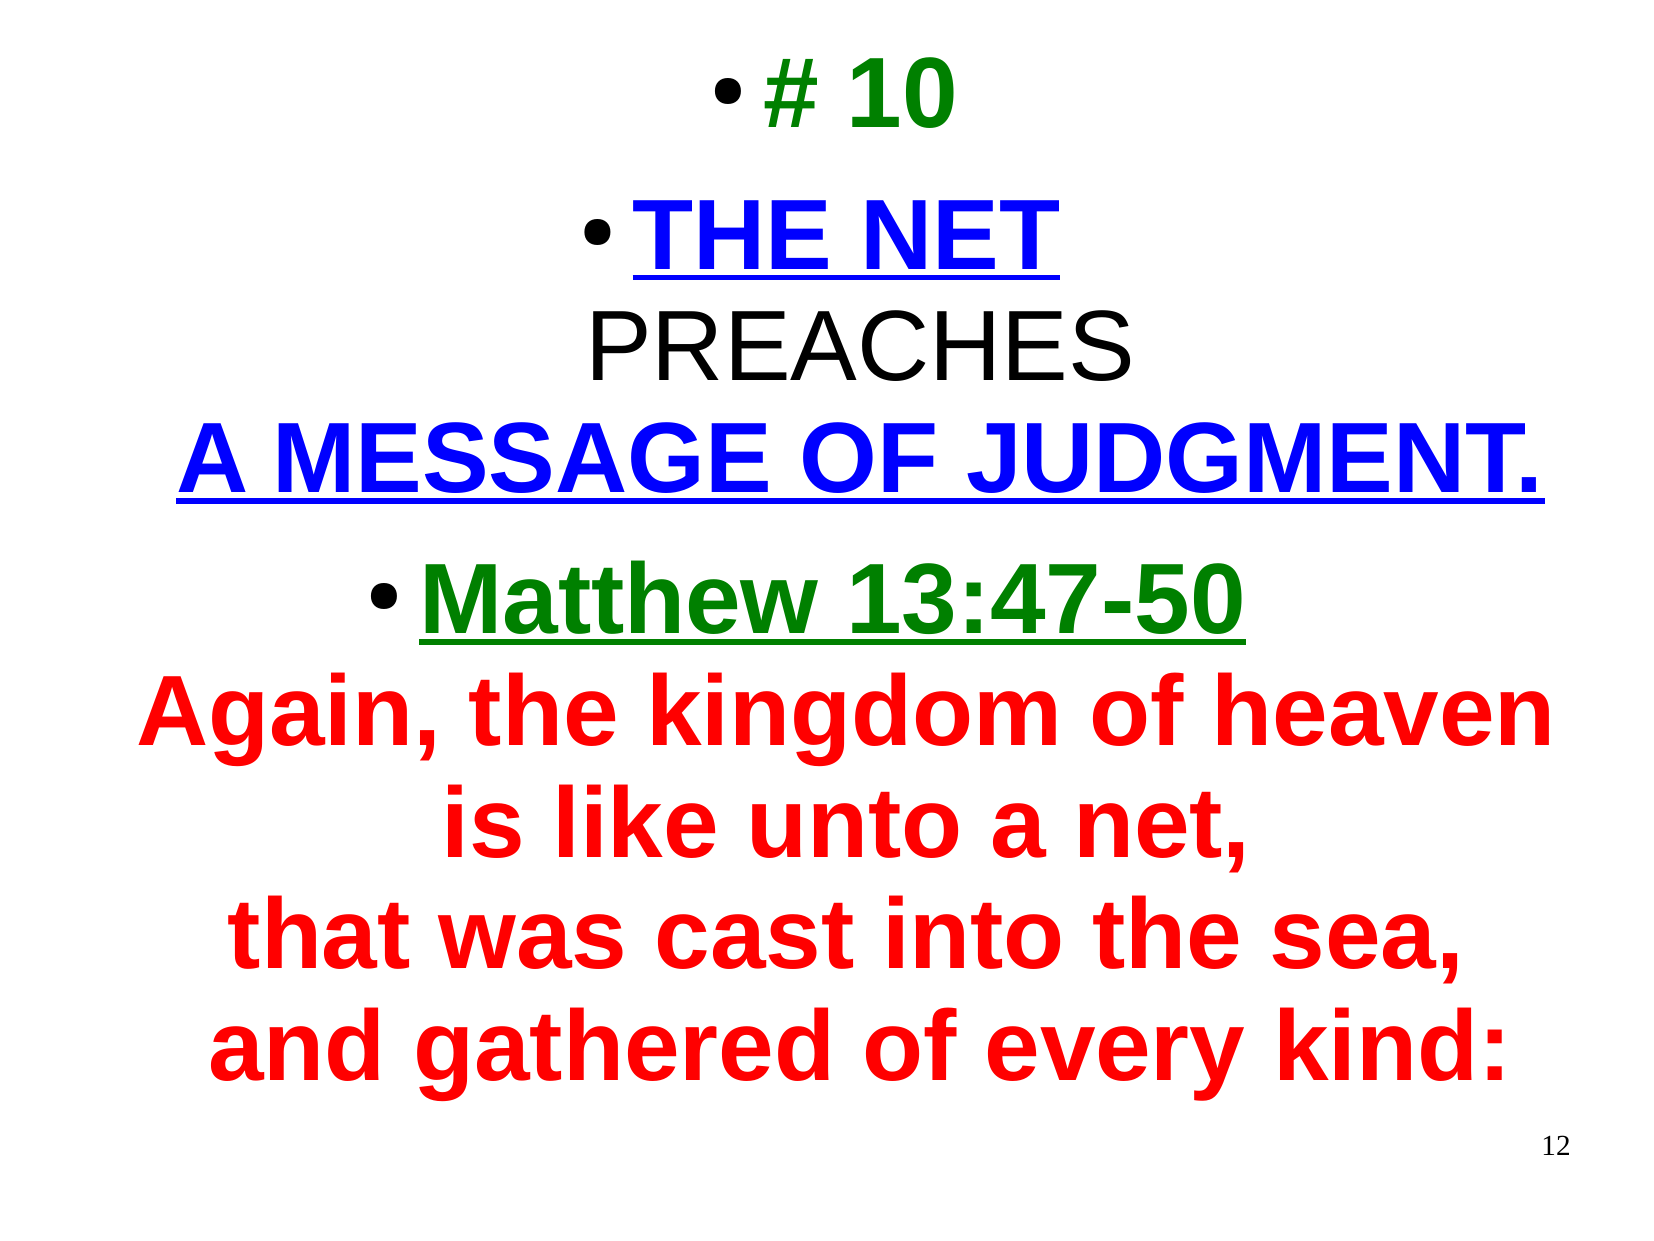

# # 10
THE NET
PREACHES
A MESSAGE OF JUDGMENT.
Matthew 13:47-50 
Again, the kingdom of heaven
is like unto a net,
that was cast into the sea,
and gathered of every kind:
12